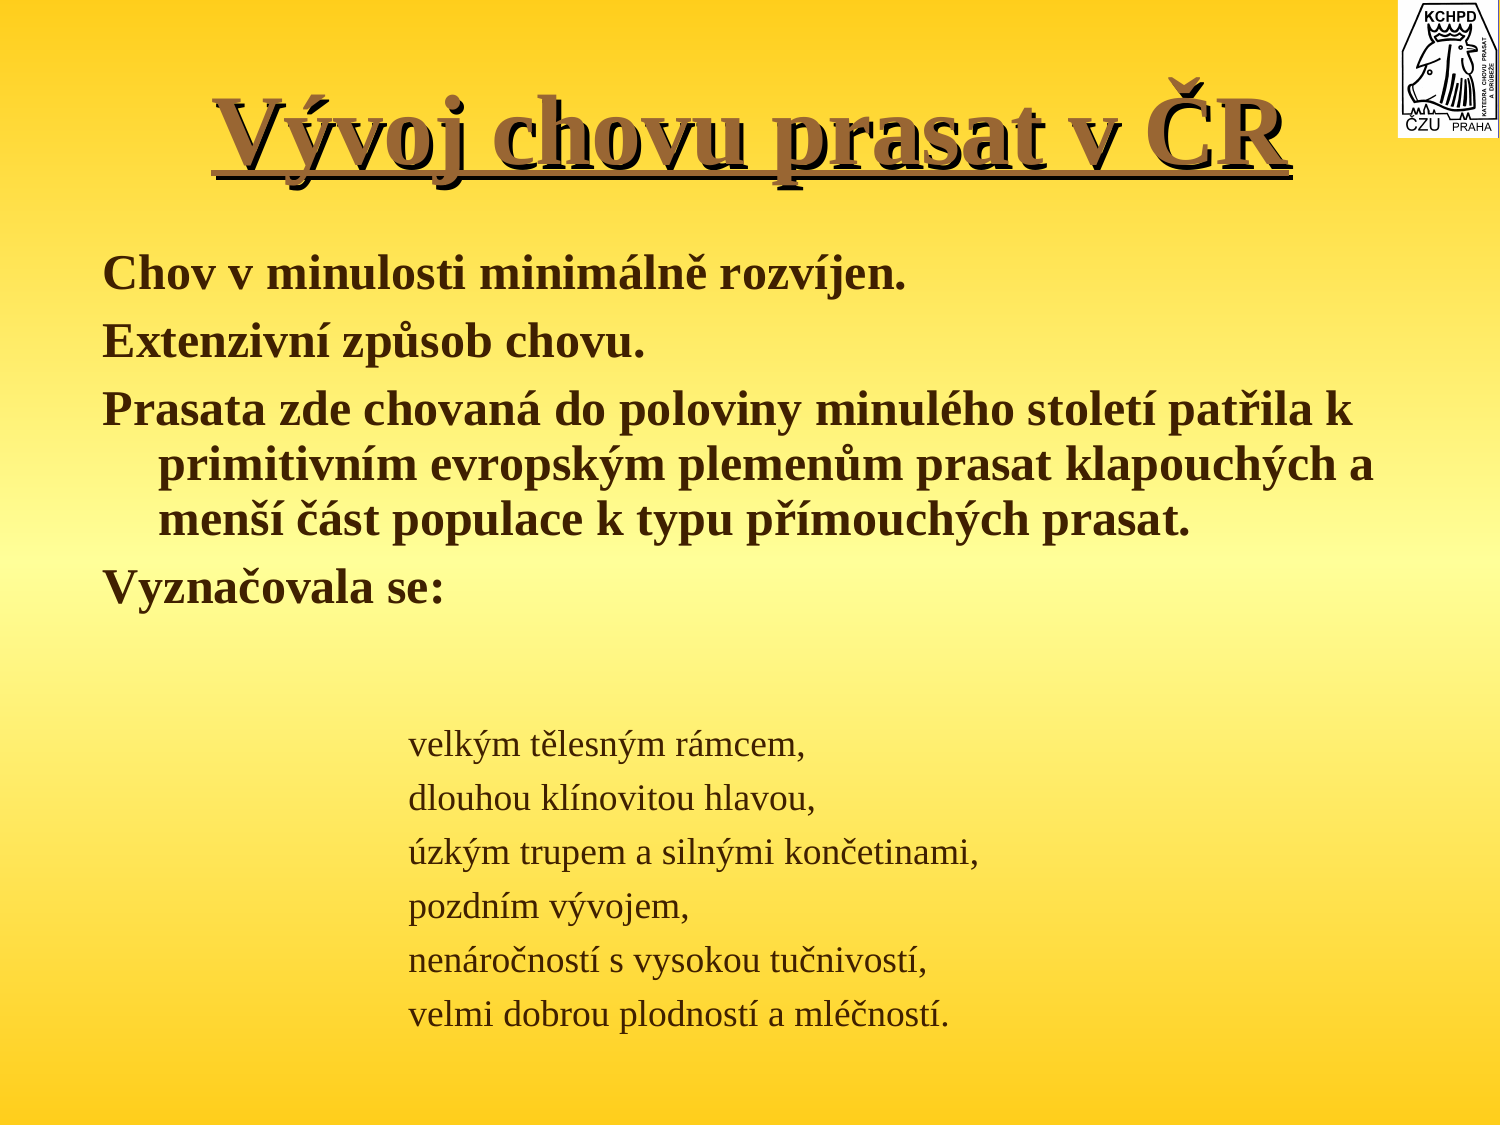

# Vývoj chovu prasat v ČR
Chov v minulosti minimálně rozvíjen.
Extenzivní způsob chovu.
Prasata zde chovaná do poloviny minulého století patřila k primitivním evropským plemenům prasat klapouchých a menší část populace k typu přímouchých prasat.
Vyznačovala se:
 velkým tělesným rámcem,
 dlouhou klínovitou hlavou,
 úzkým trupem a silnými končetinami,
 pozdním vývojem,
 nenáročností s vysokou tučnivostí,
 velmi dobrou plodností a mléčností.